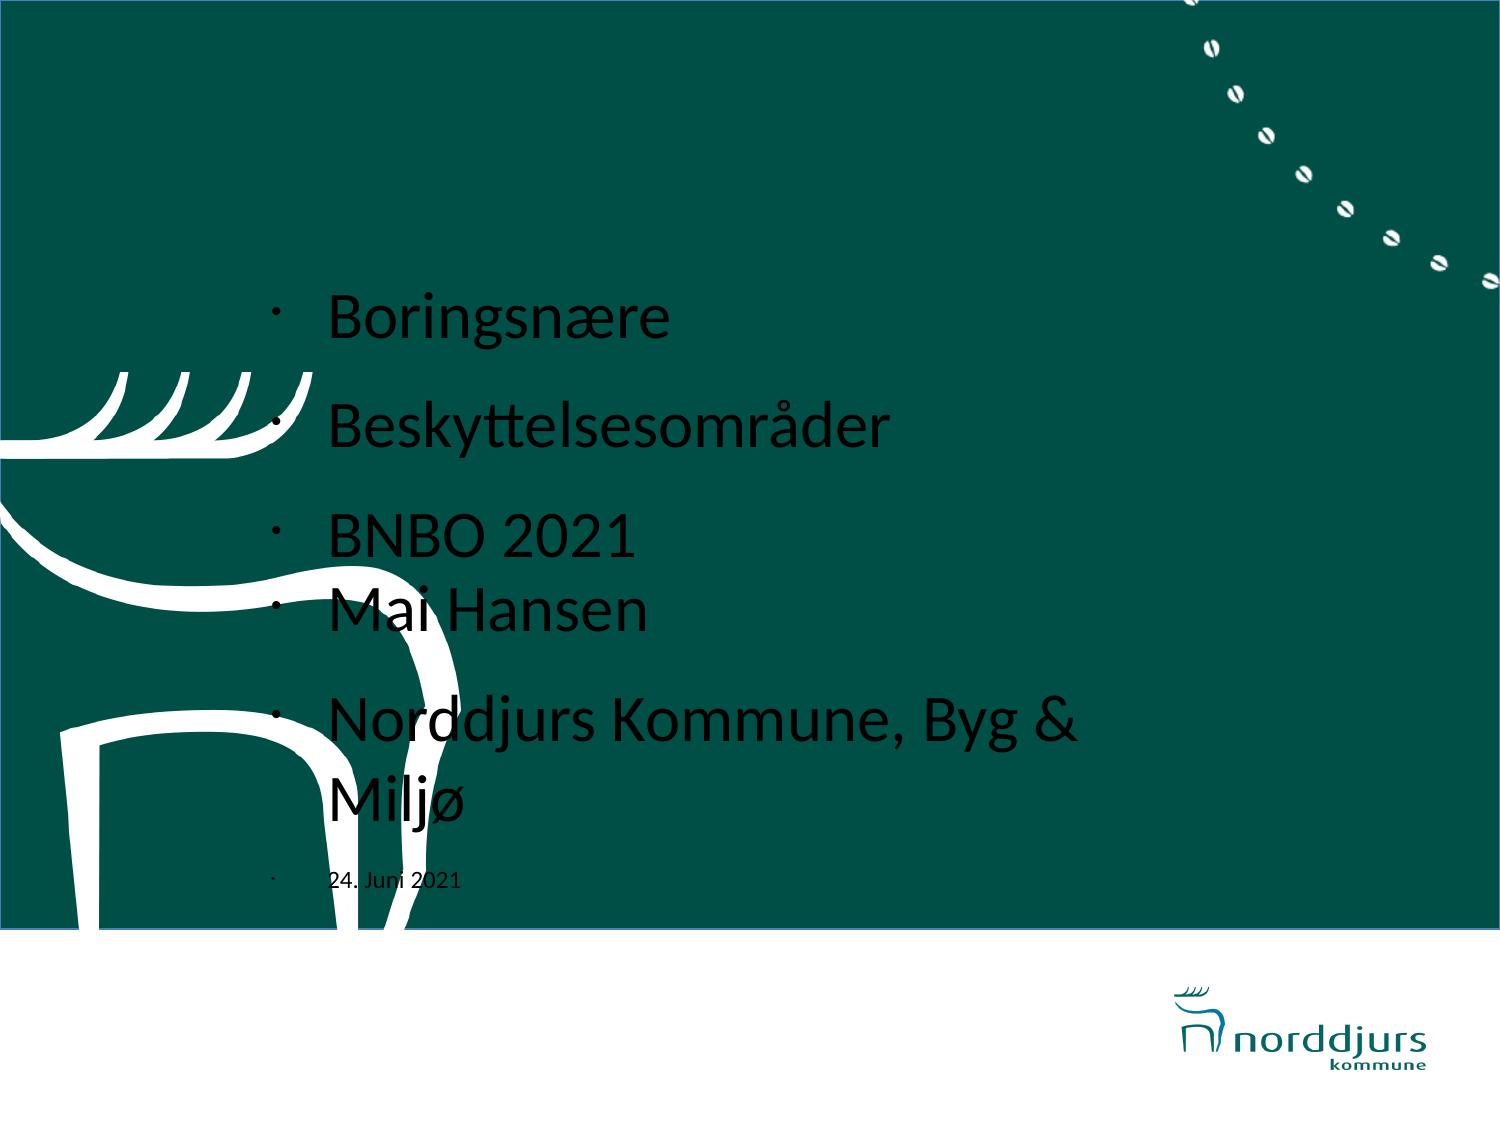

# Boringsnære
Beskyttelsesområder
BNBO 2021
Mai Hansen
Norddjurs Kommune, Byg & Miljø
24. Juni 2021